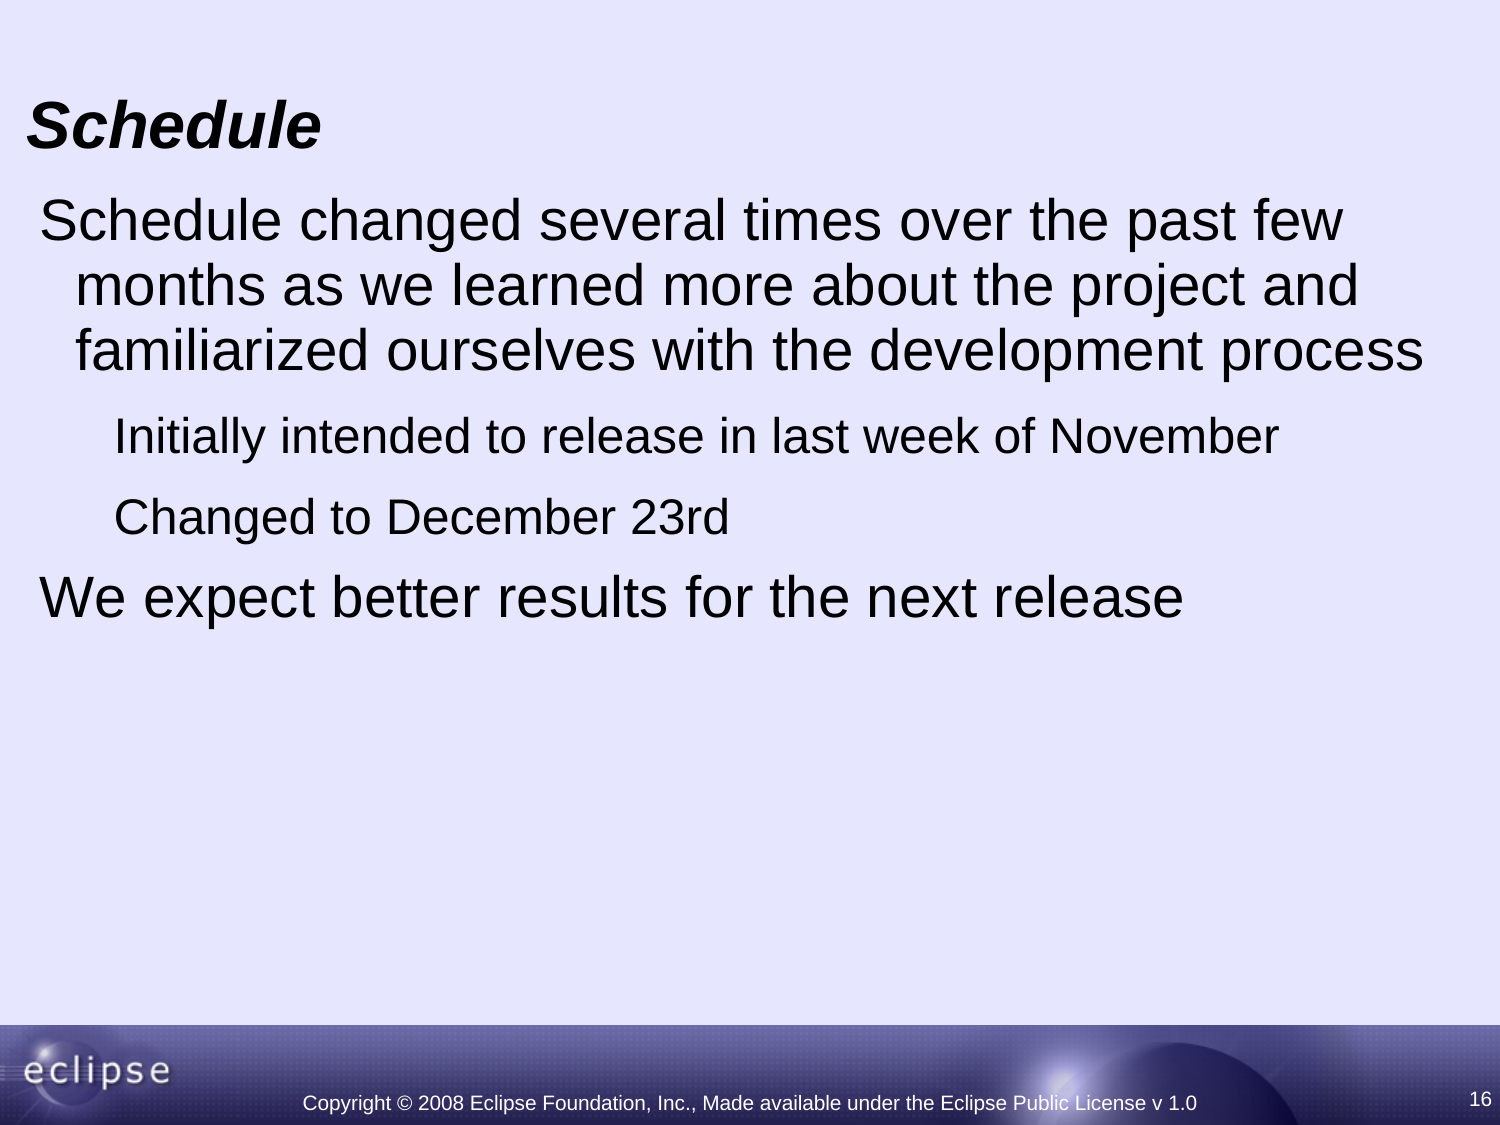

# Schedule
Schedule changed several times over the past few months as we learned more about the project and familiarized ourselves with the development process
Initially intended to release in last week of November
Changed to December 23rd
We expect better results for the next release
16